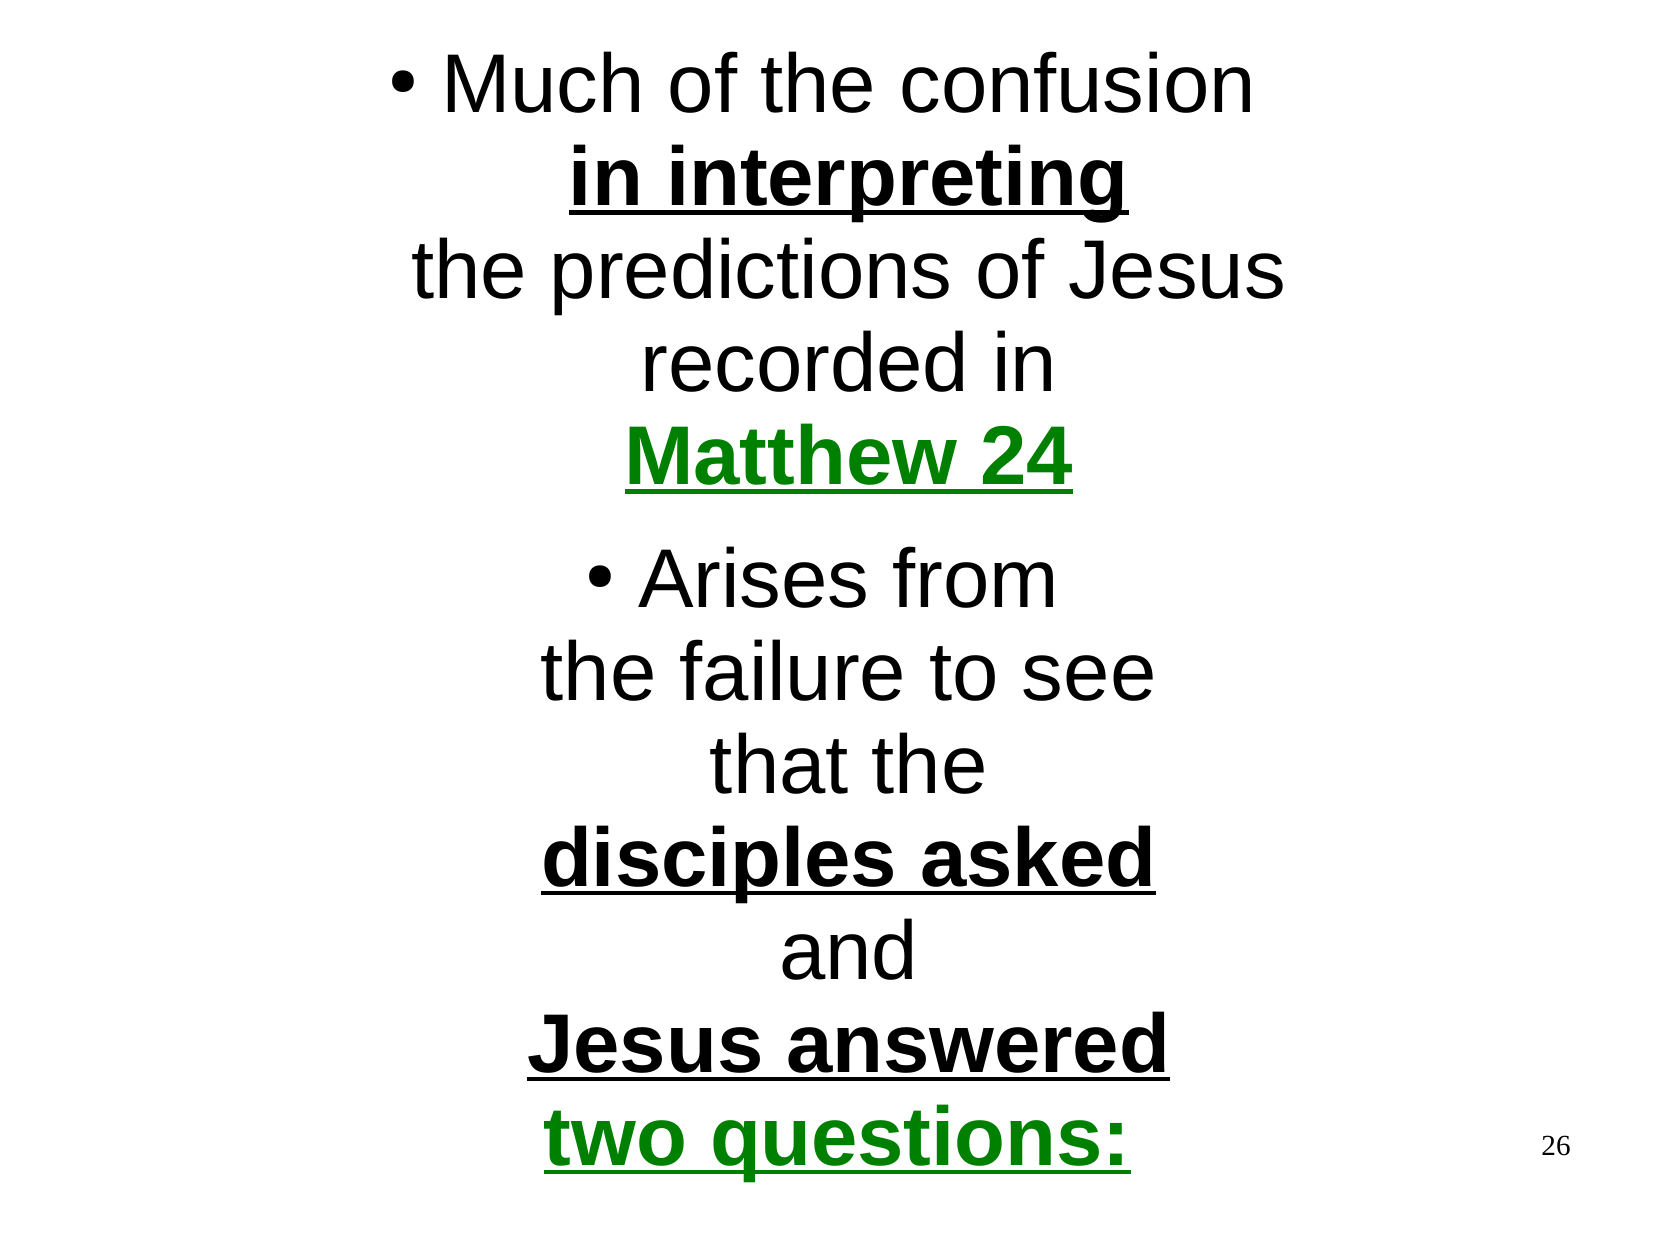

# Much of the confusion in interpreting the predictions of Jesus recorded in Matthew 24
Arises from
the failure to see
that the
disciples asked
and
Jesus answered
two questions:
26